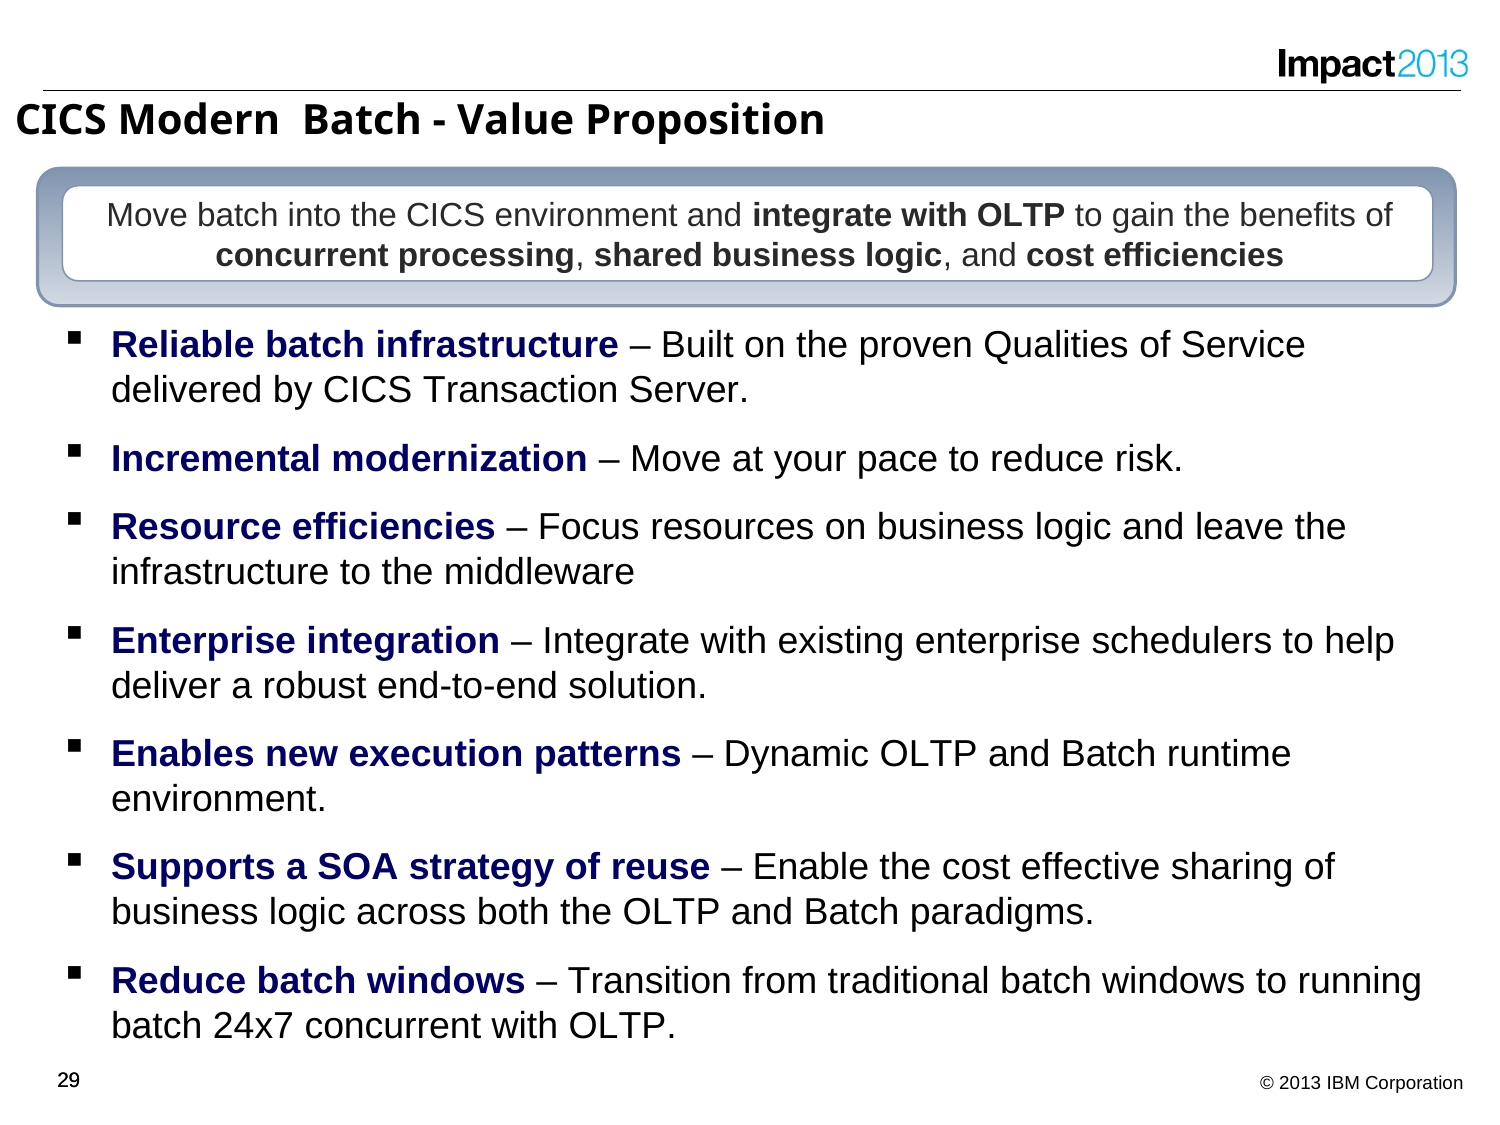

CICS Modern Batch - Value Proposition
Move batch into the CICS environment and integrate with OLTP to gain the benefits of concurrent processing, shared business logic, and cost efficiencies
Reliable batch infrastructure – Built on the proven Qualities of Service delivered by CICS Transaction Server.
Incremental modernization – Move at your pace to reduce risk.
Resource efficiencies – Focus resources on business logic and leave the infrastructure to the middleware
Enterprise integration – Integrate with existing enterprise schedulers to help deliver a robust end-to-end solution.
Enables new execution patterns – Dynamic OLTP and Batch runtime environment.
Supports a SOA strategy of reuse – Enable the cost effective sharing of business logic across both the OLTP and Batch paradigms.
Reduce batch windows – Transition from traditional batch windows to running batch 24x7 concurrent with OLTP.